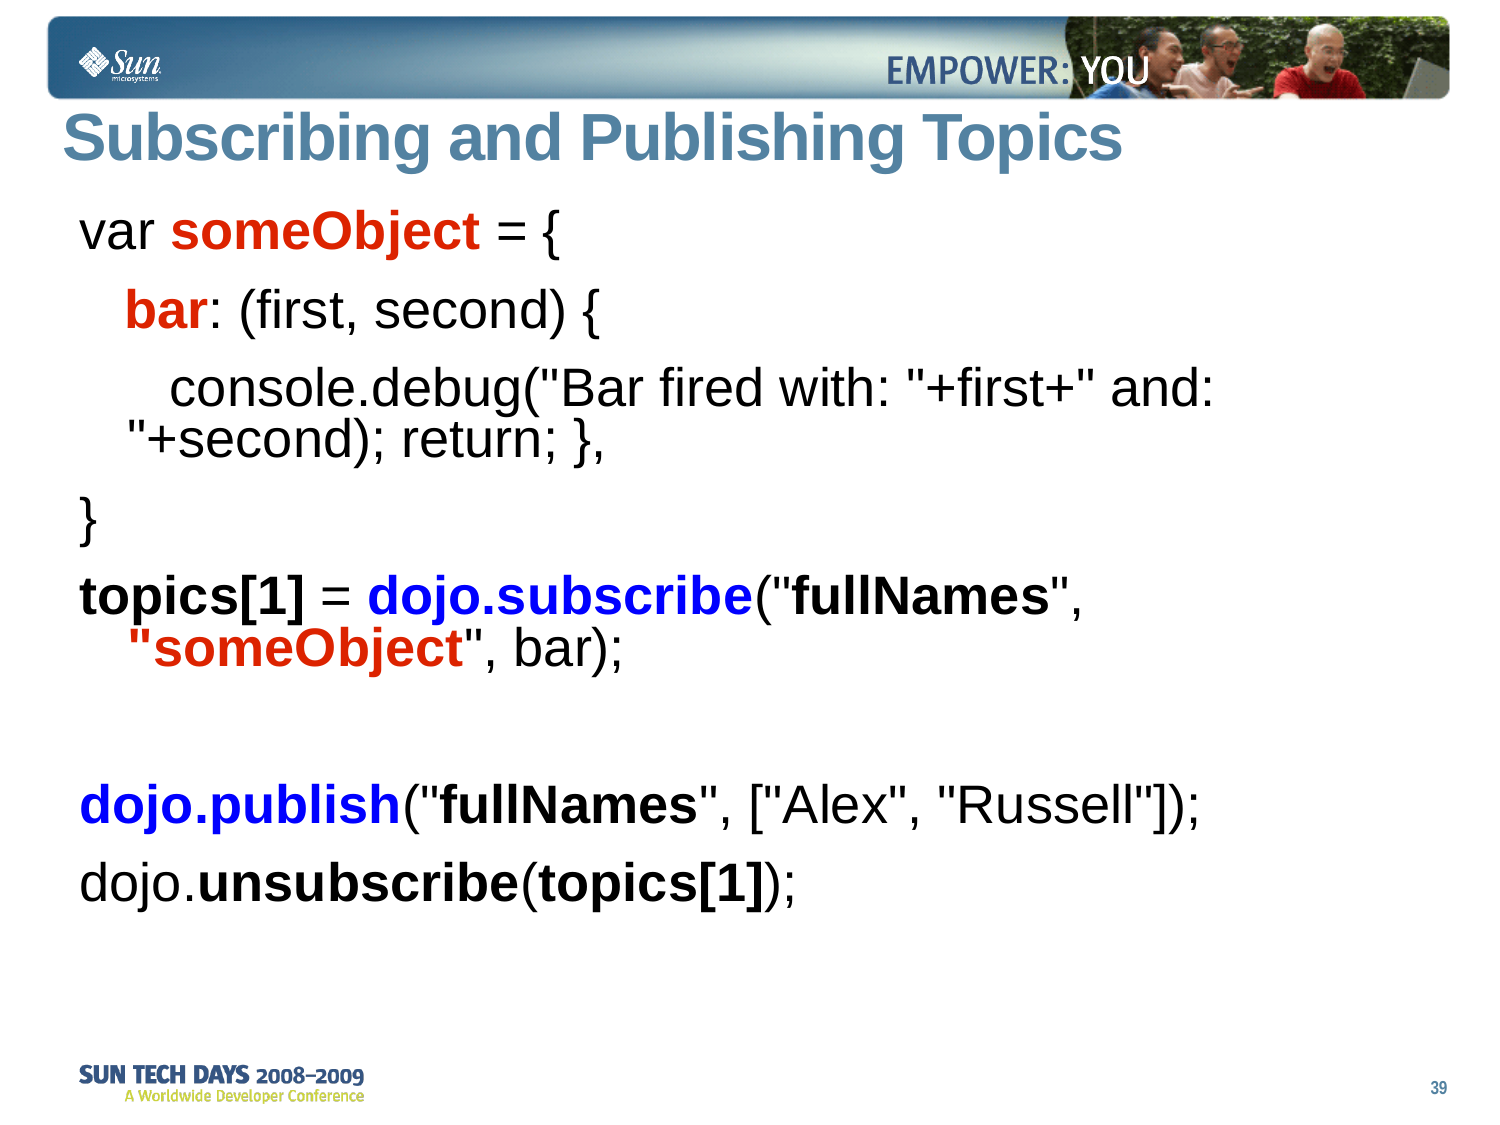

# Subscribing and Publishing Topics
var someObject = {
 bar: (first, second) {
 console.debug("Bar fired with: "+first+" and: "+second); return; },
}
topics[1] = dojo.subscribe("fullNames", "someObject", bar);
dojo.publish("fullNames", ["Alex", "Russell"]);
dojo.unsubscribe(topics[1]);